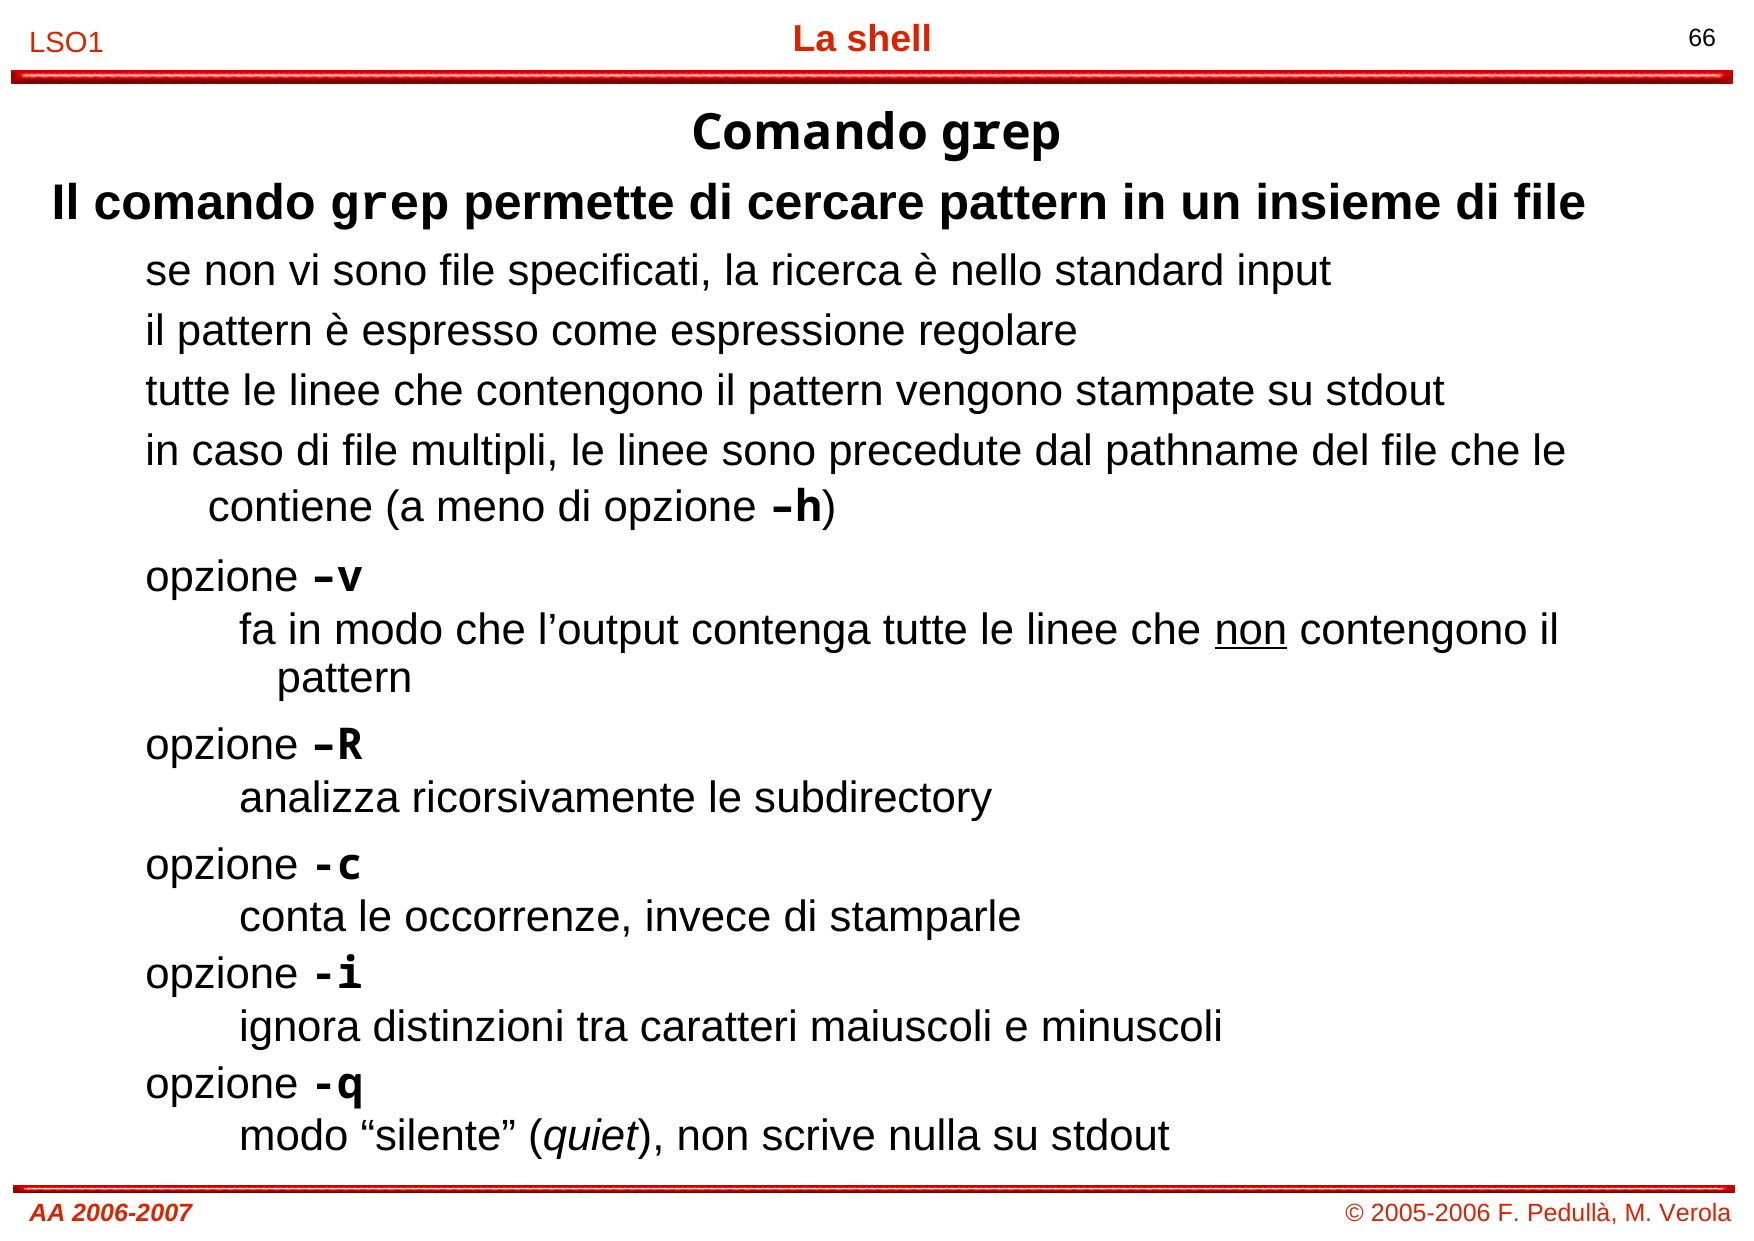

# Comando grep
Il comando grep permette di cercare pattern in un insieme di file
se non vi sono file specificati, la ricerca è nello standard input
il pattern è espresso come espressione regolare
tutte le linee che contengono il pattern vengono stampate su stdout
in caso di file multipli, le linee sono precedute dal pathname del file che le contiene (a meno di opzione –h)
opzione –v
fa in modo che l’output contenga tutte le linee che non contengono il pattern
opzione –R
analizza ricorsivamente le subdirectory
opzione -c
conta le occorrenze, invece di stamparle
opzione -i
ignora distinzioni tra caratteri maiuscoli e minuscoli
opzione -q
modo “silente” (quiet), non scrive nulla su stdout